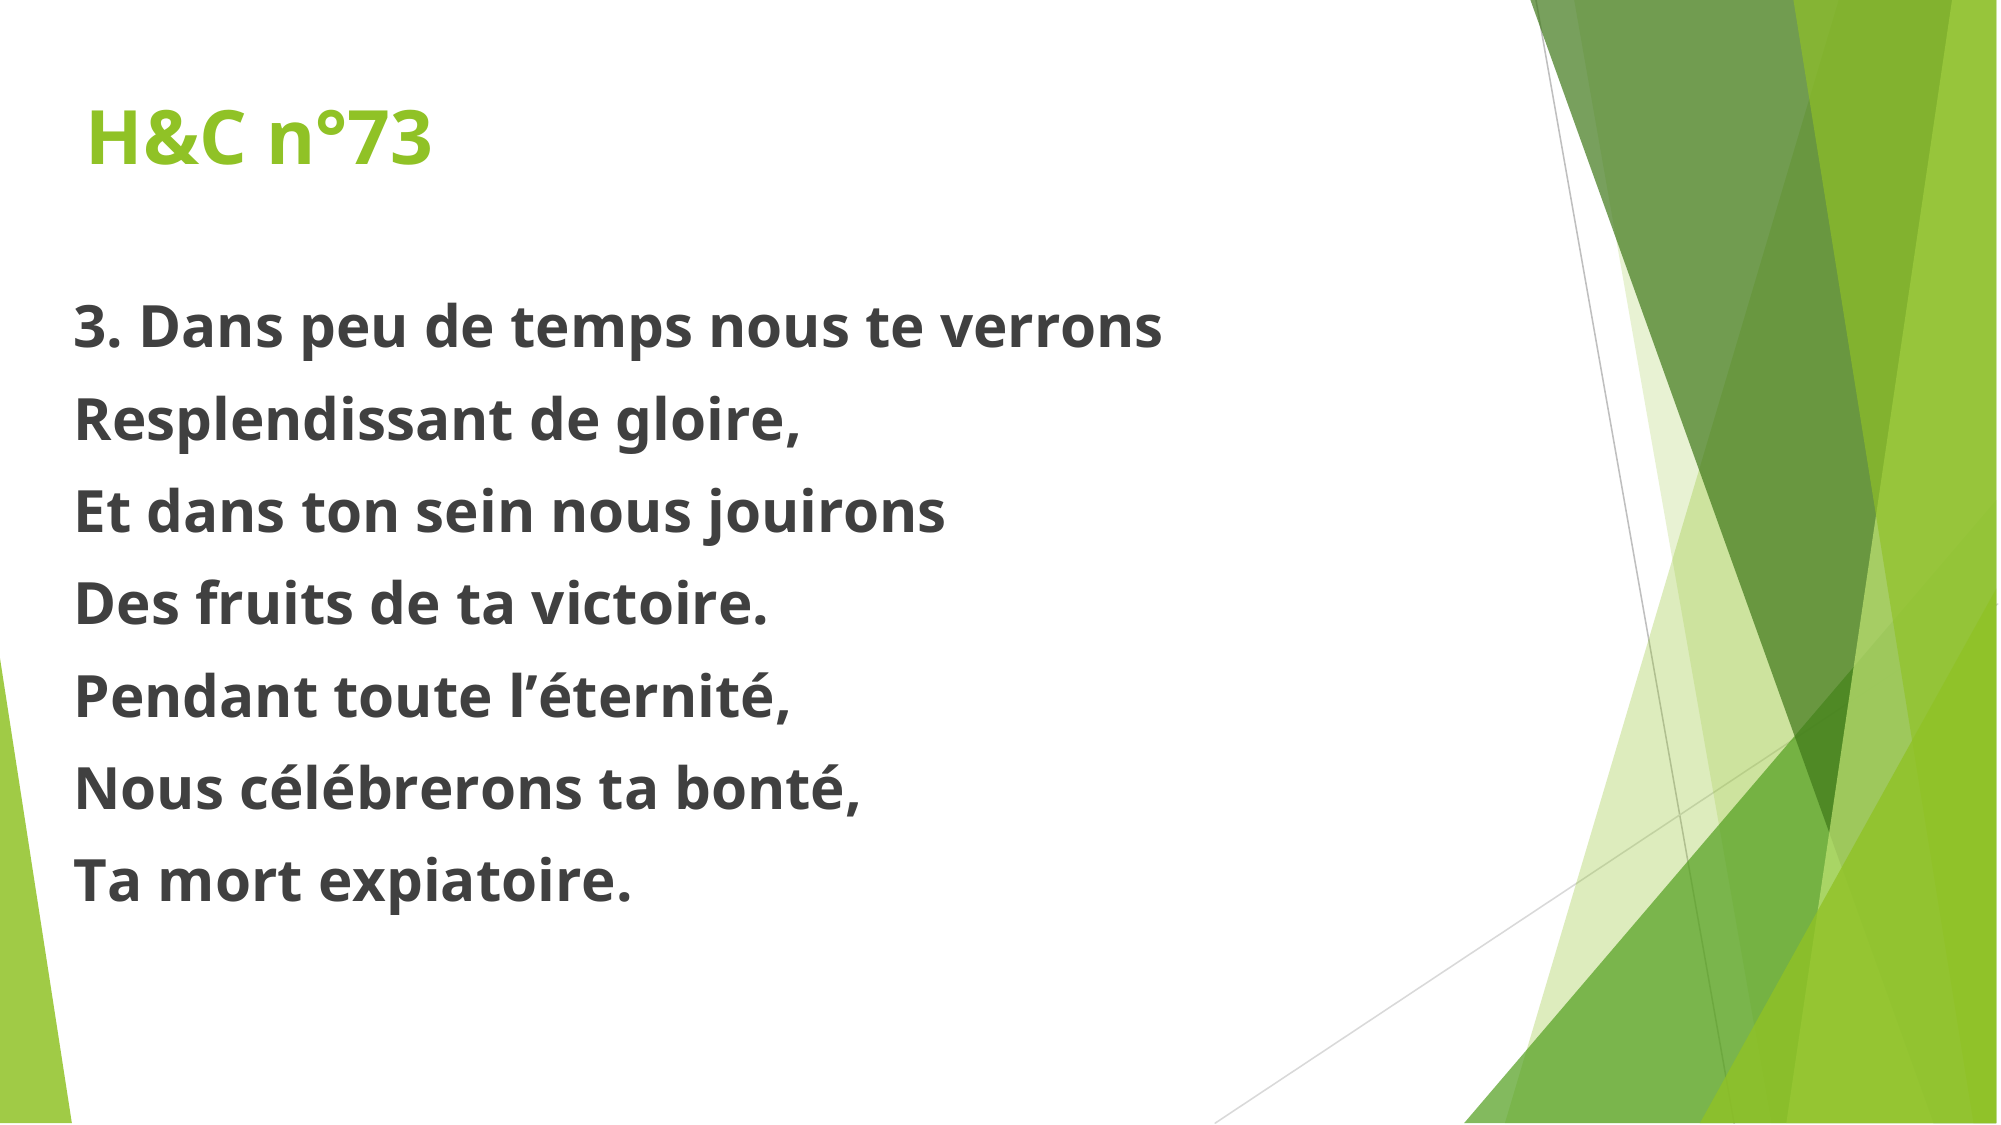

H&C n°73
3. Dans peu de temps nous te verrons
Resplendissant de gloire,
Et dans ton sein nous jouirons
Des fruits de ta victoire.
Pendant toute l’éternité,
Nous célébrerons ta bonté,
Ta mort expiatoire.